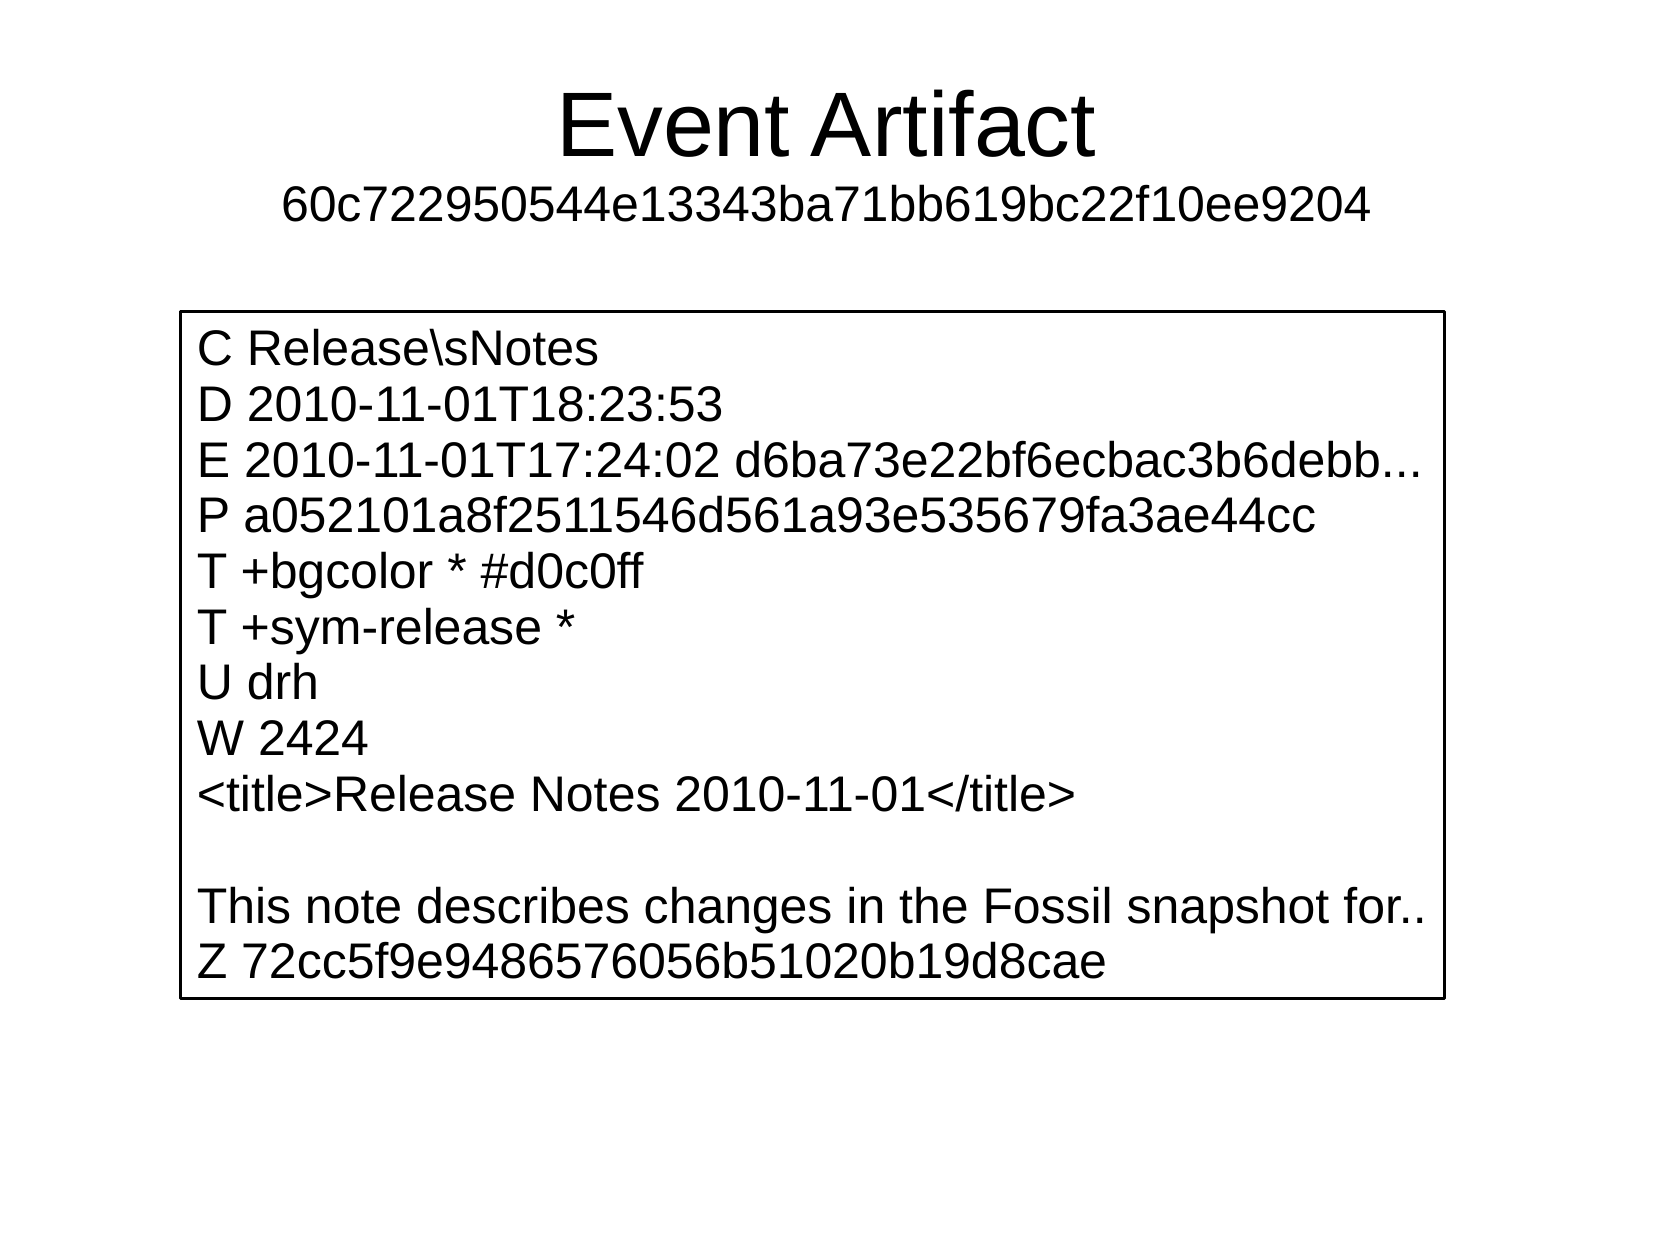

# Event Artifact 60c722950544e13343ba71bb619bc22f10ee9204
C Release\sNotes
D 2010-11-01T18:23:53
E 2010-11-01T17:24:02 d6ba73e22bf6ecbac3b6debb...
P a052101a8f2511546d561a93e535679fa3ae44cc
T +bgcolor * #d0c0ff
T +sym-release *
U drh
W 2424
<title>Release Notes 2010-11-01</title>
This note describes changes in the Fossil snapshot for..
Z 72cc5f9e9486576056b51020b19d8cae